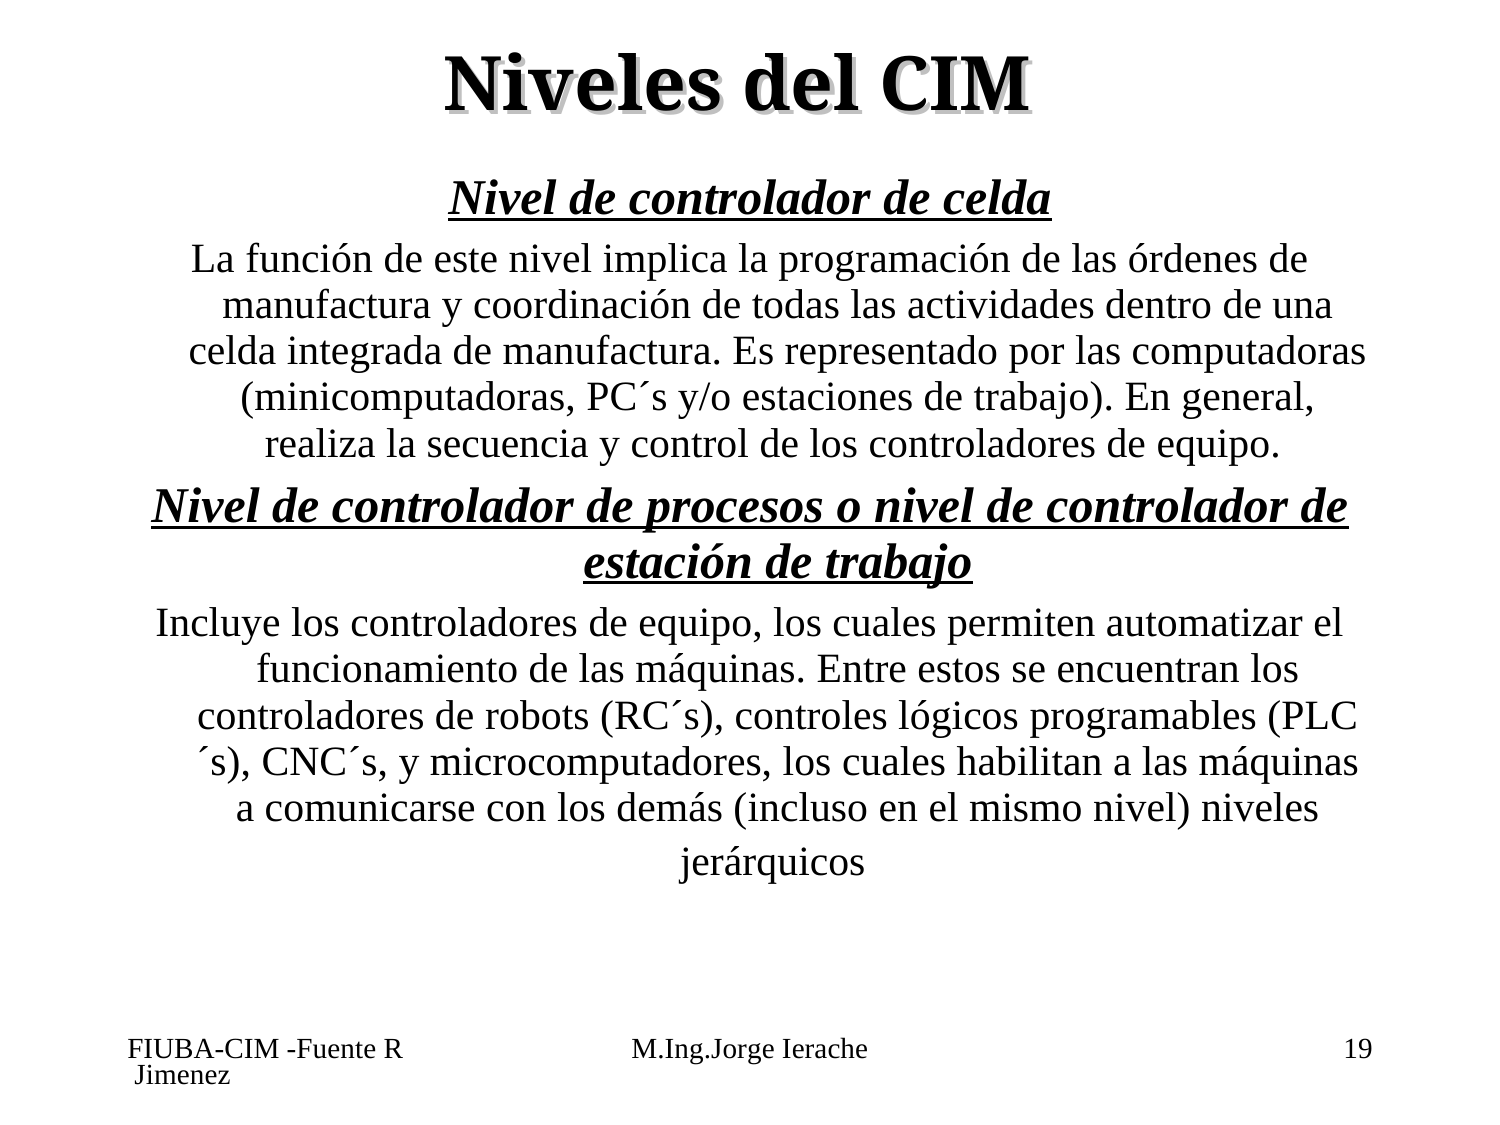

Niveles del CIM
# Nivel de controlador de celda
La función de este nivel implica la programación de las órdenes de manufactura y coordinación de todas las actividades dentro de una celda integrada de manufactura. Es representado por las computadoras (minicomputadoras, PC´s y/o estaciones de trabajo). En general, realiza la secuencia y control de los controladores de equipo.
Nivel de controlador de procesos o nivel de controlador de estación de trabajo
Incluye los controladores de equipo, los cuales permiten automatizar el funcionamiento de las máquinas. Entre estos se encuentran los controladores de robots (RC´s), controles lógicos programables (PLC´s), CNC´s, y microcomputadores, los cuales habilitan a las máquinas a comunicarse con los demás (incluso en el mismo nivel) niveles jerárquicos
FIUBA-CIM -Fuente R Jimenez
M.Ing.Jorge Ierache
19